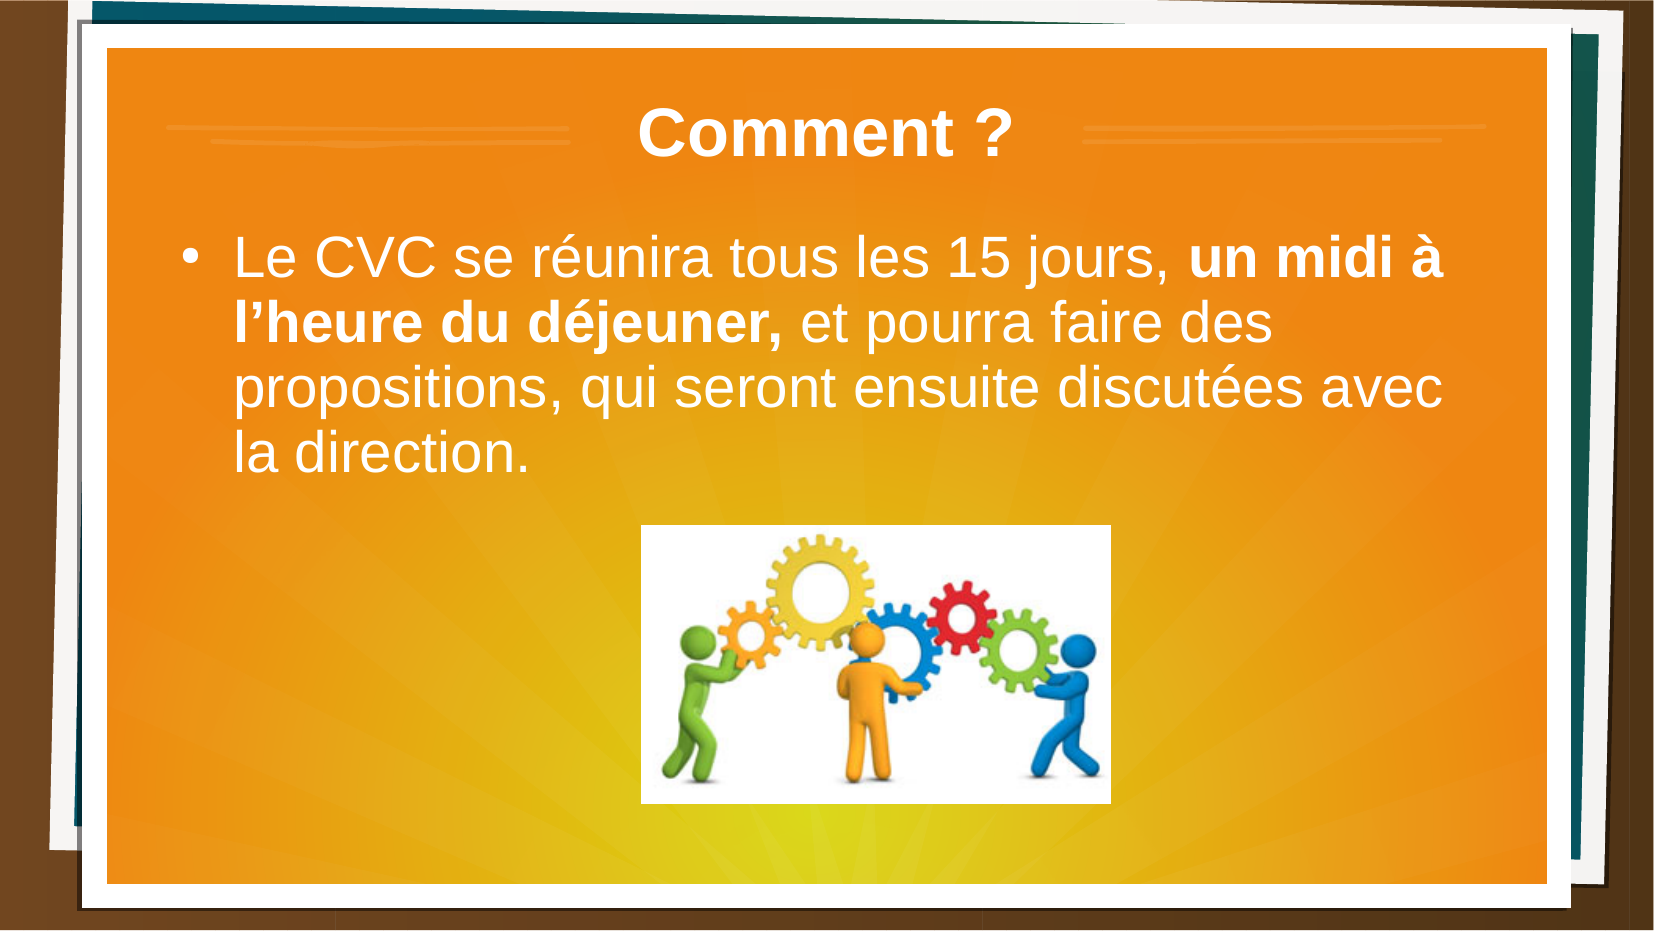

# Comment ?
Le CVC se réunira tous les 15 jours, un midi à l’heure du déjeuner, et pourra faire des propositions, qui seront ensuite discutées avec la direction.